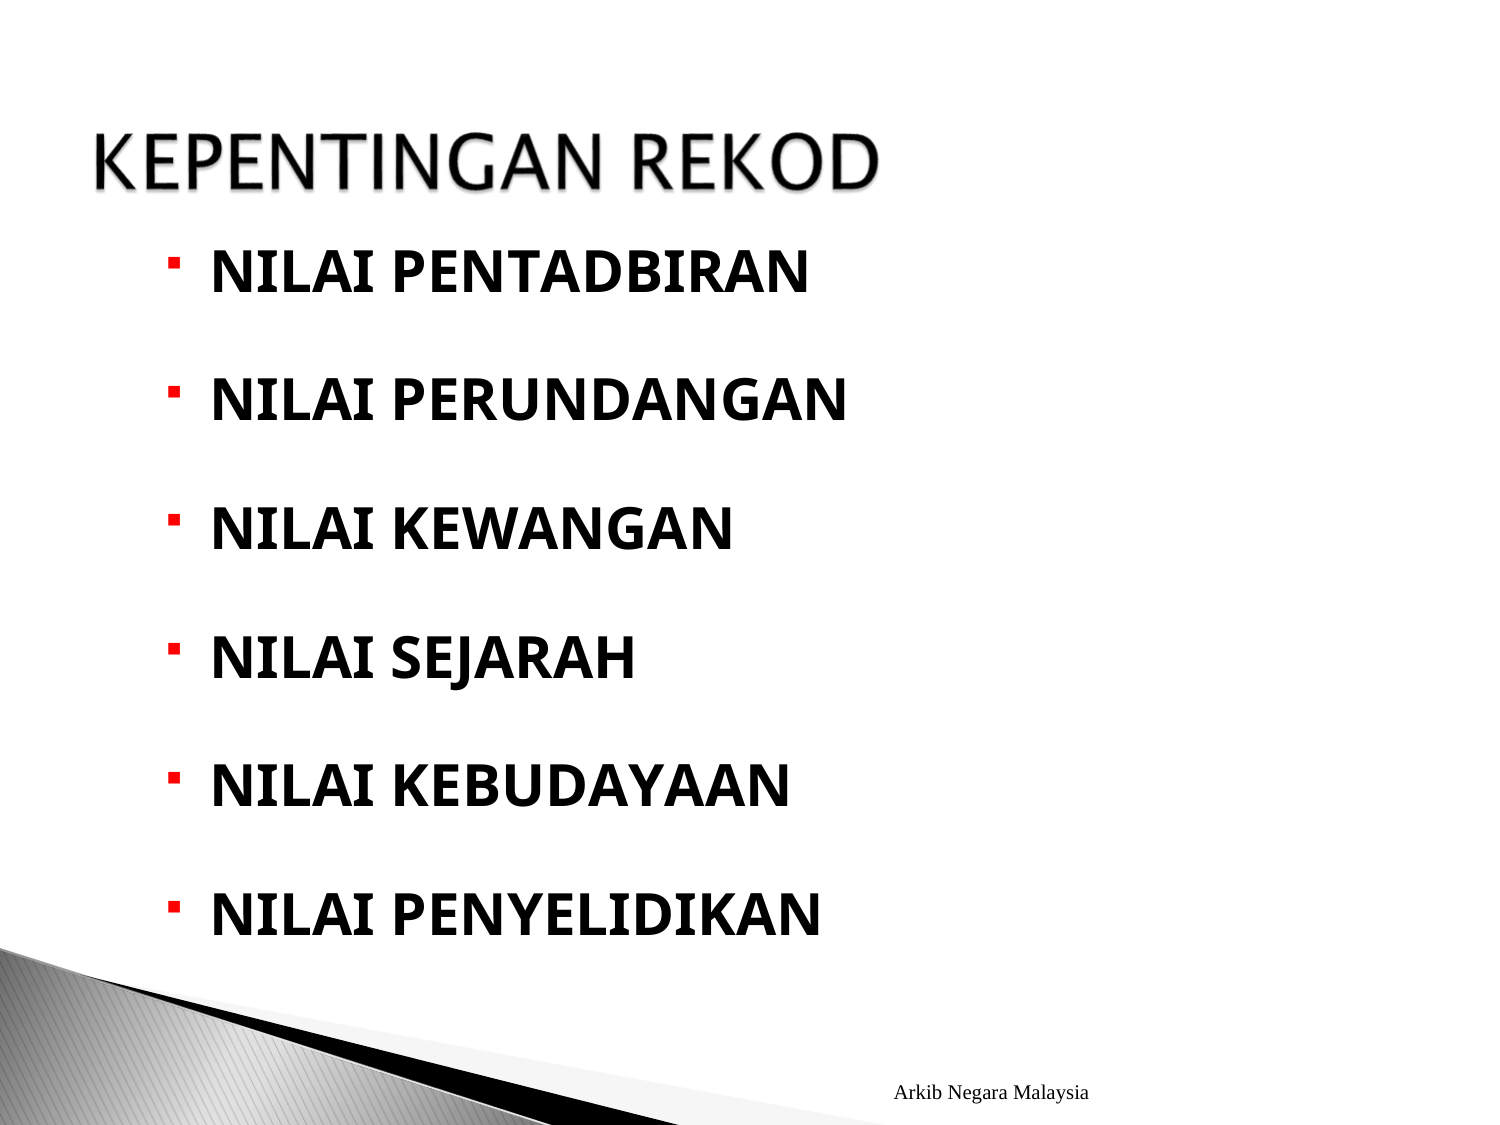

# NILAI PENTADBIRAN
NILAI PERUNDANGAN
NILAI KEWANGAN
NILAI SEJARAH
NILAI KEBUDAYAAN
NILAI PENYELIDIKAN
Arkib Negara Malaysia